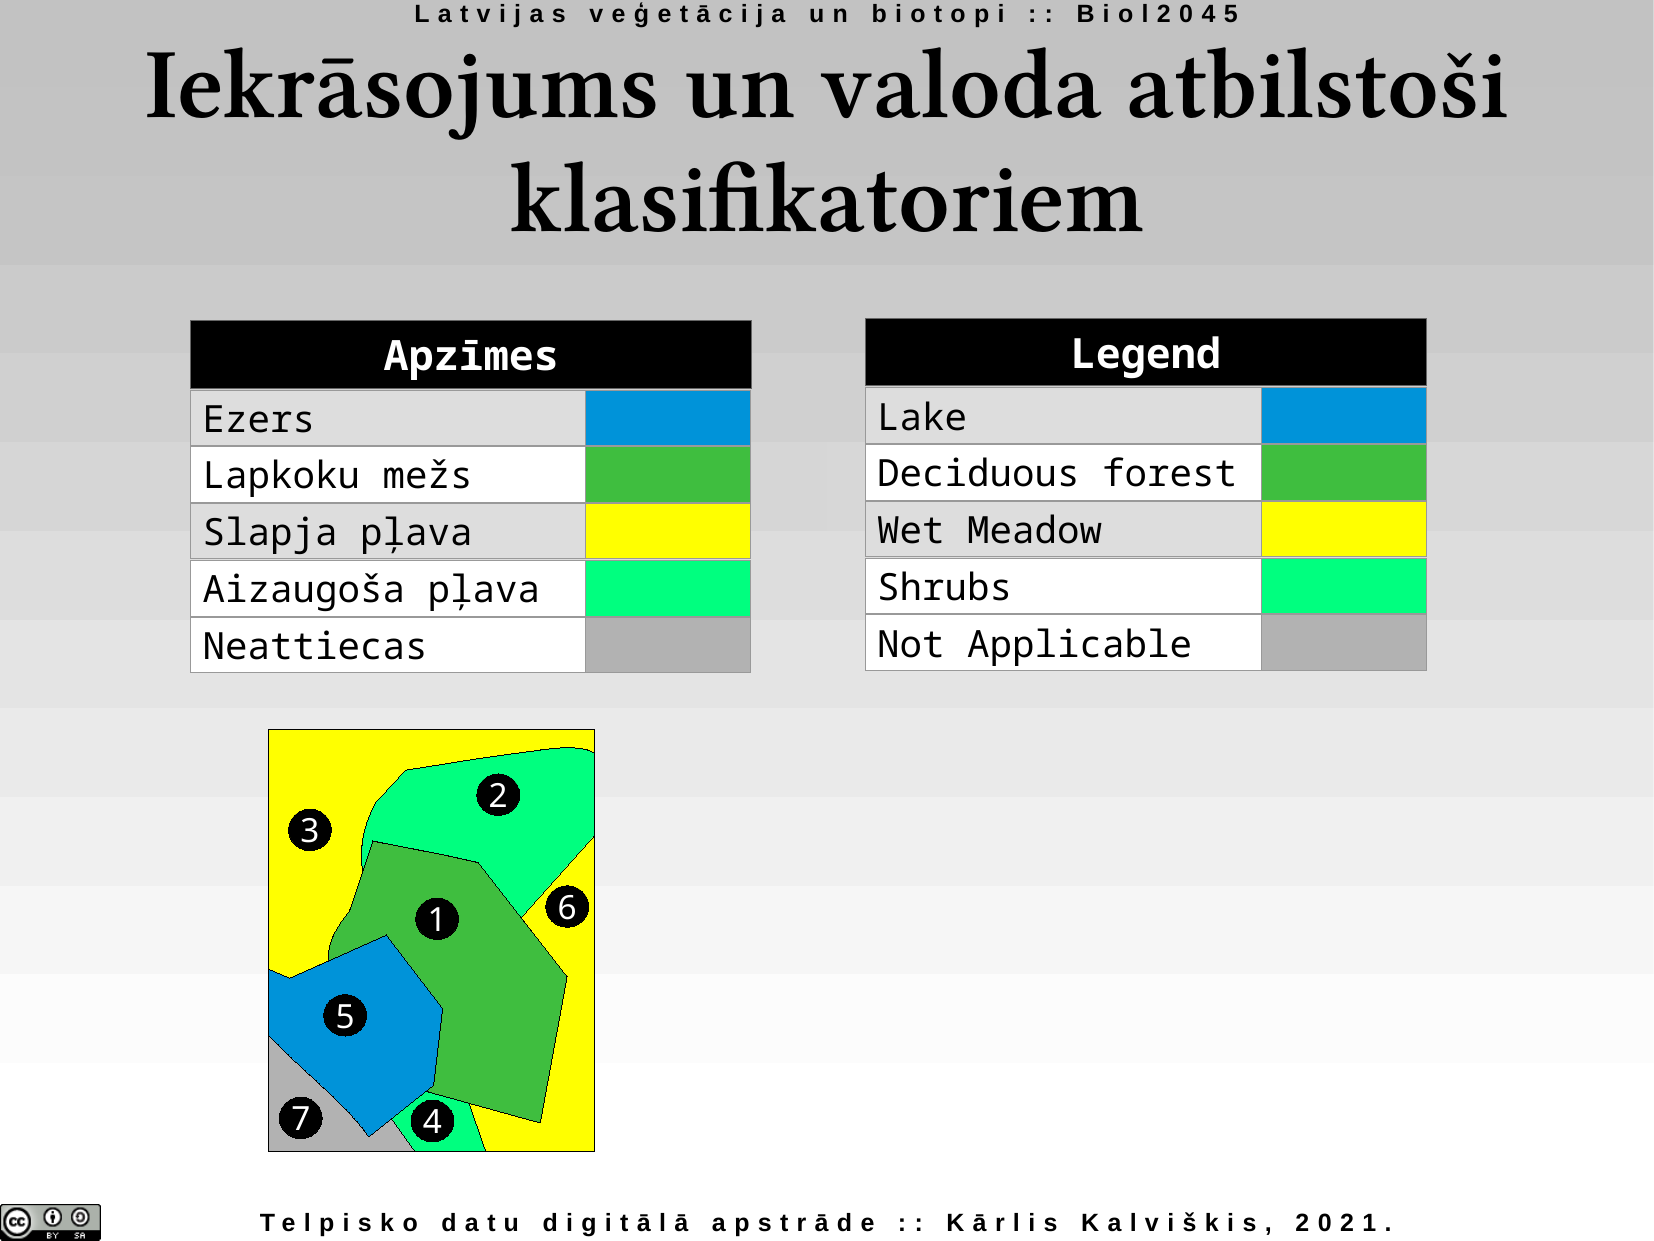

# Iekrāsojums un valoda atbilstoši klasifikatoriem
Legend
Lake
Deciduous forest
Wet Meadow
Shrubs
Not Applicable
Apzīmes
Ezers
Lapkoku mežs
Slapja pļava
Aizaugoša pļava
Neattiecas
2
3
6
1
5
7
4